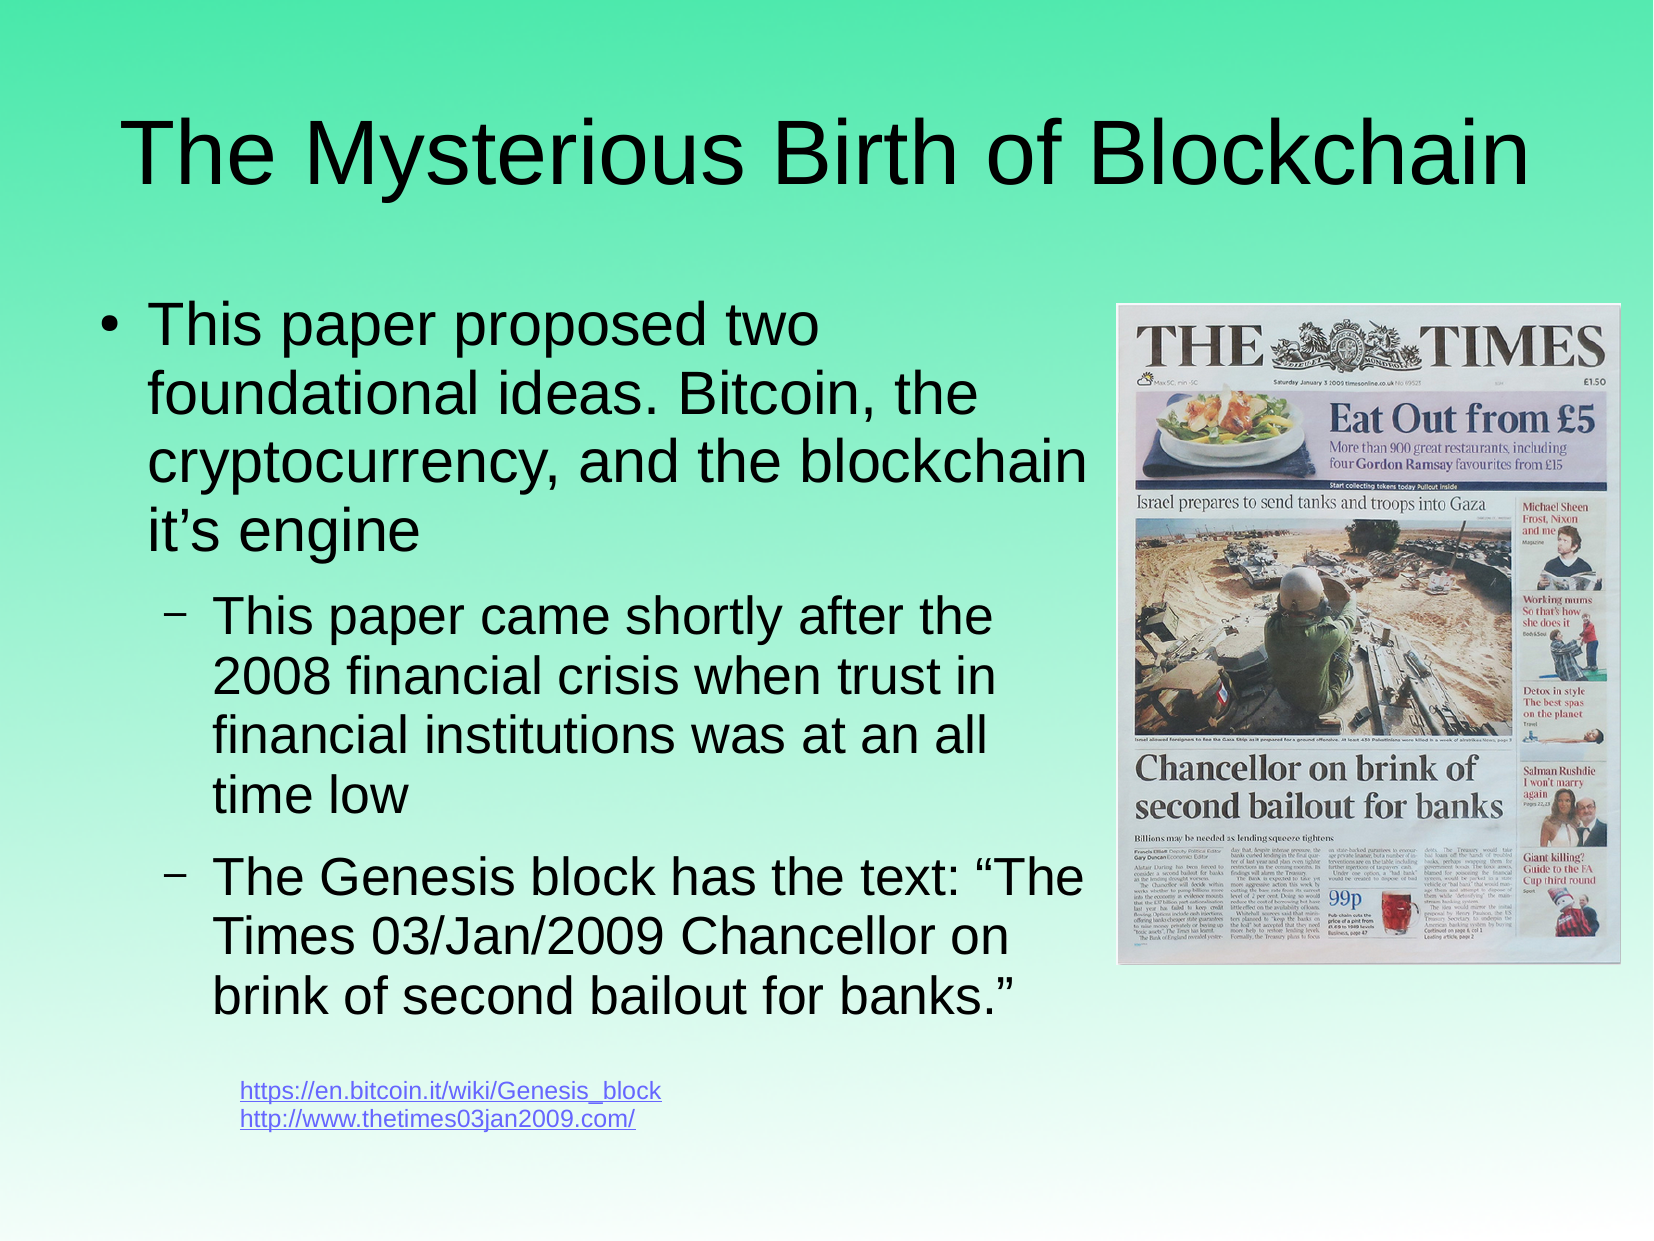

# The Mysterious Birth of Blockchain
This paper proposed two foundational ideas. Bitcoin, the cryptocurrency, and the blockchain it’s engine
This paper came shortly after the 2008 financial crisis when trust in financial institutions was at an all time low
The Genesis block has the text: “The Times 03/Jan/2009 Chancellor on brink of second bailout for banks.”
https://en.bitcoin.it/wiki/Genesis_block
http://www.thetimes03jan2009.com/